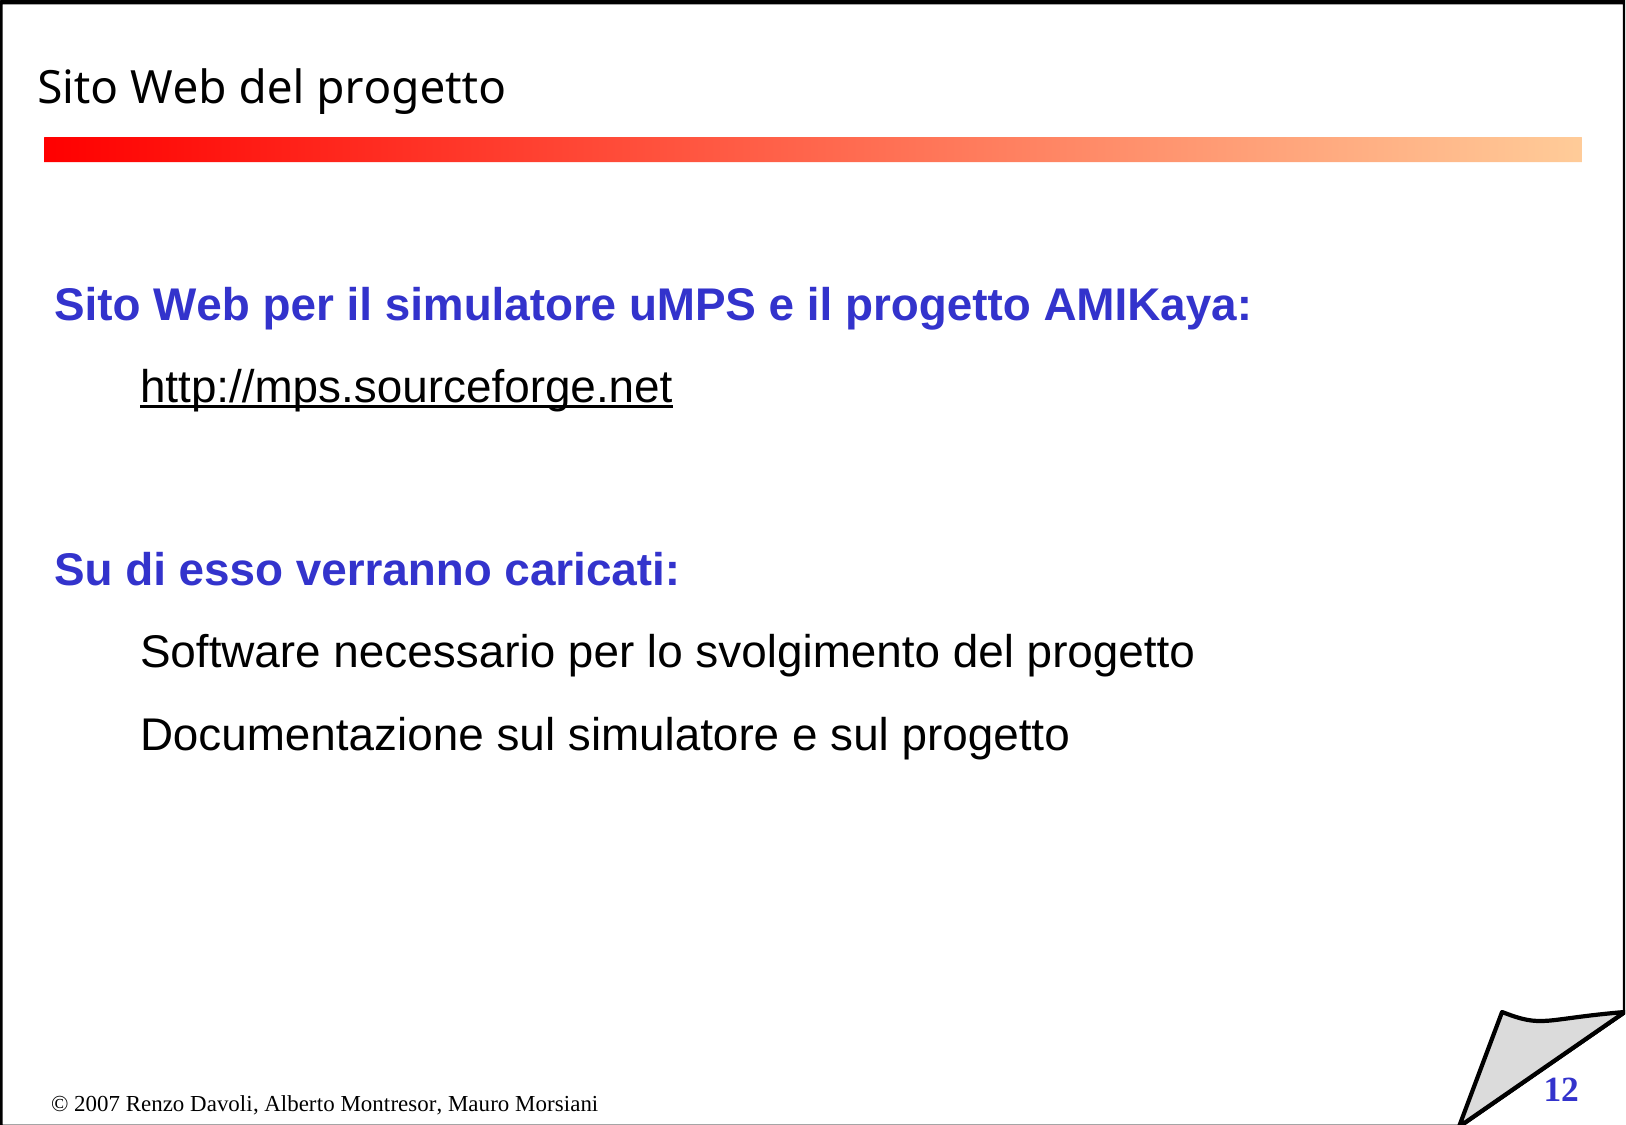

# Sito Web del progetto
Sito Web per il simulatore uMPS e il progetto AMIKaya:
http://mps.sourceforge.net
Su di esso verranno caricati:
Software necessario per lo svolgimento del progetto
Documentazione sul simulatore e sul progetto